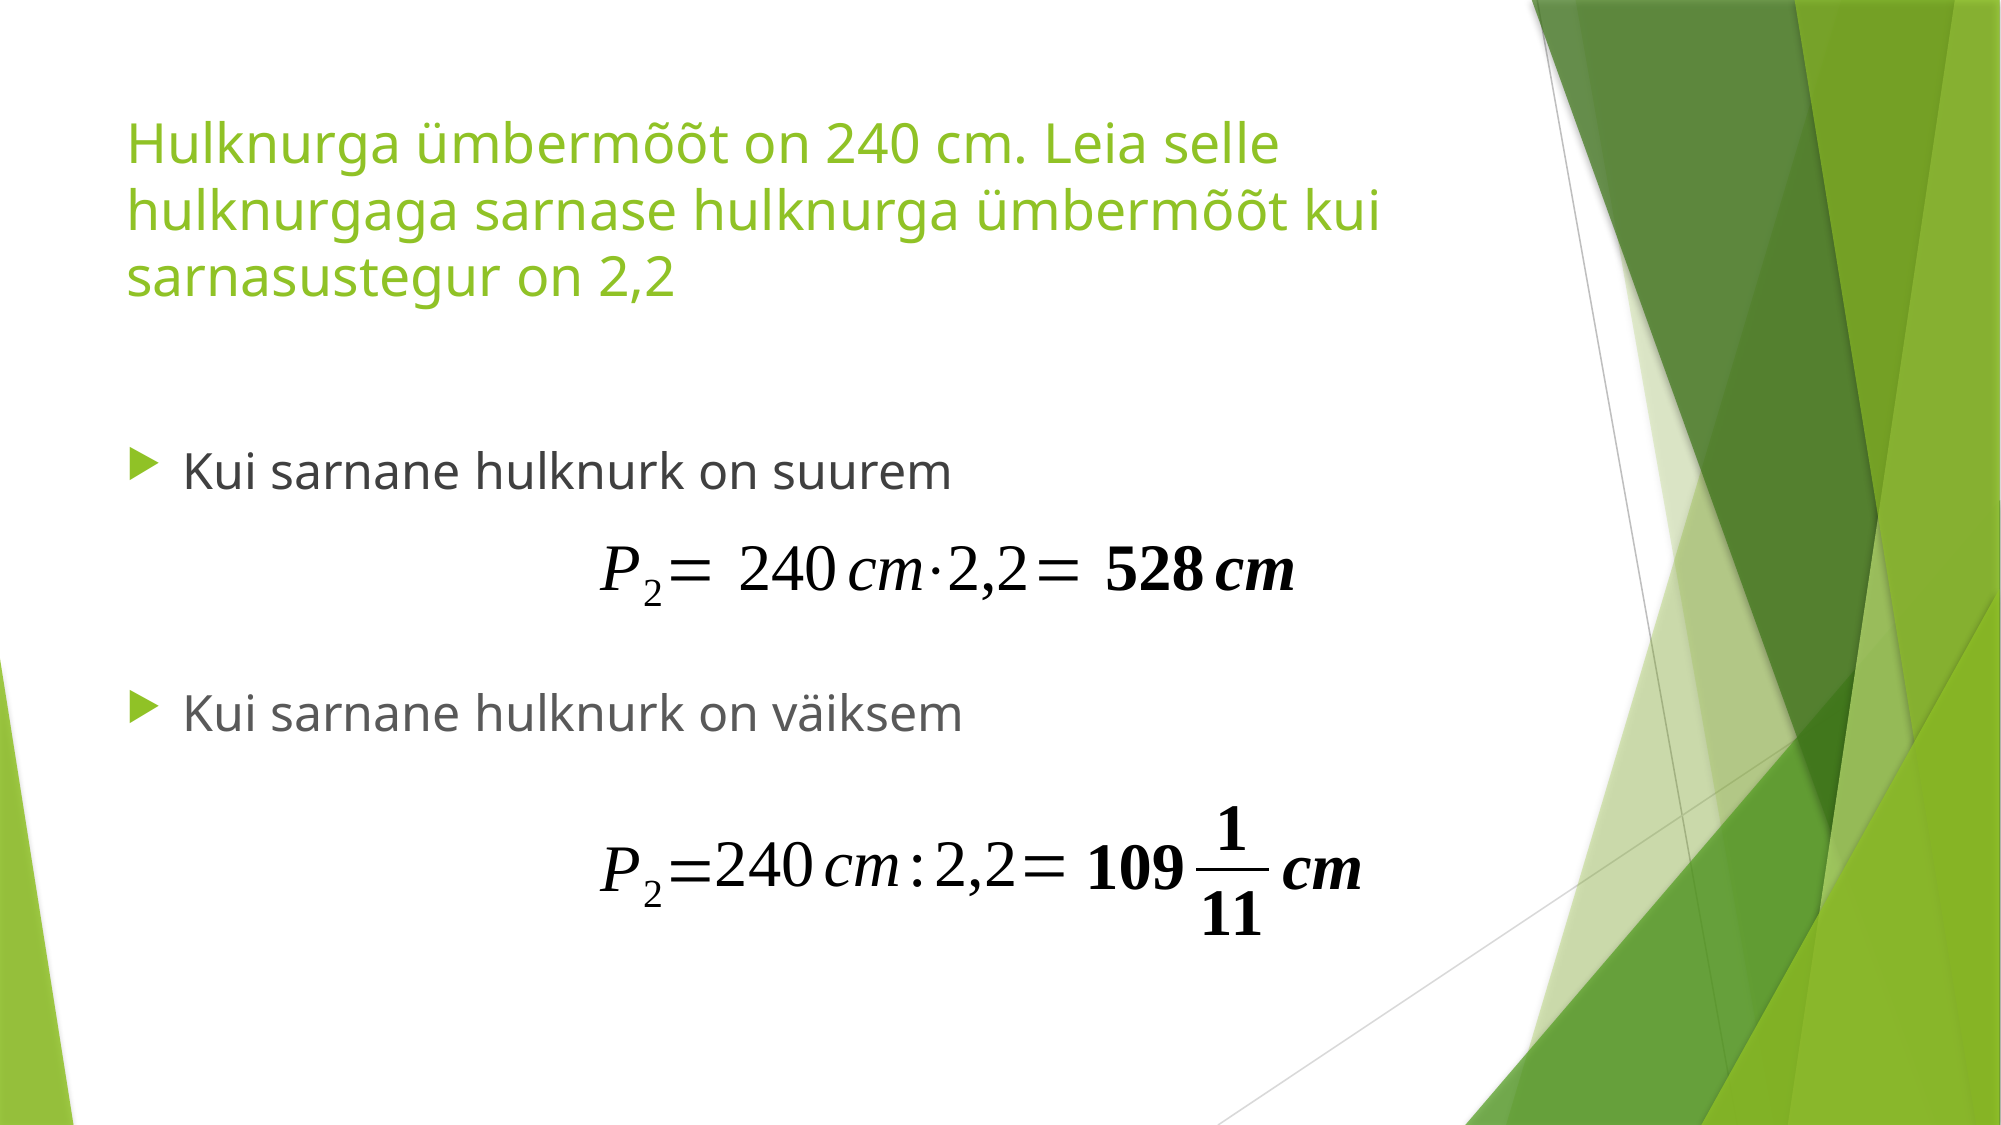

# Hulknurga ümbermõõt on 240 cm. Leia selle hulknurgaga sarnase hulknurga ümbermõõt kui sarnasustegur on 2,2
Kui sarnane hulknurk on suurem
Kui sarnane hulknurk on väiksem